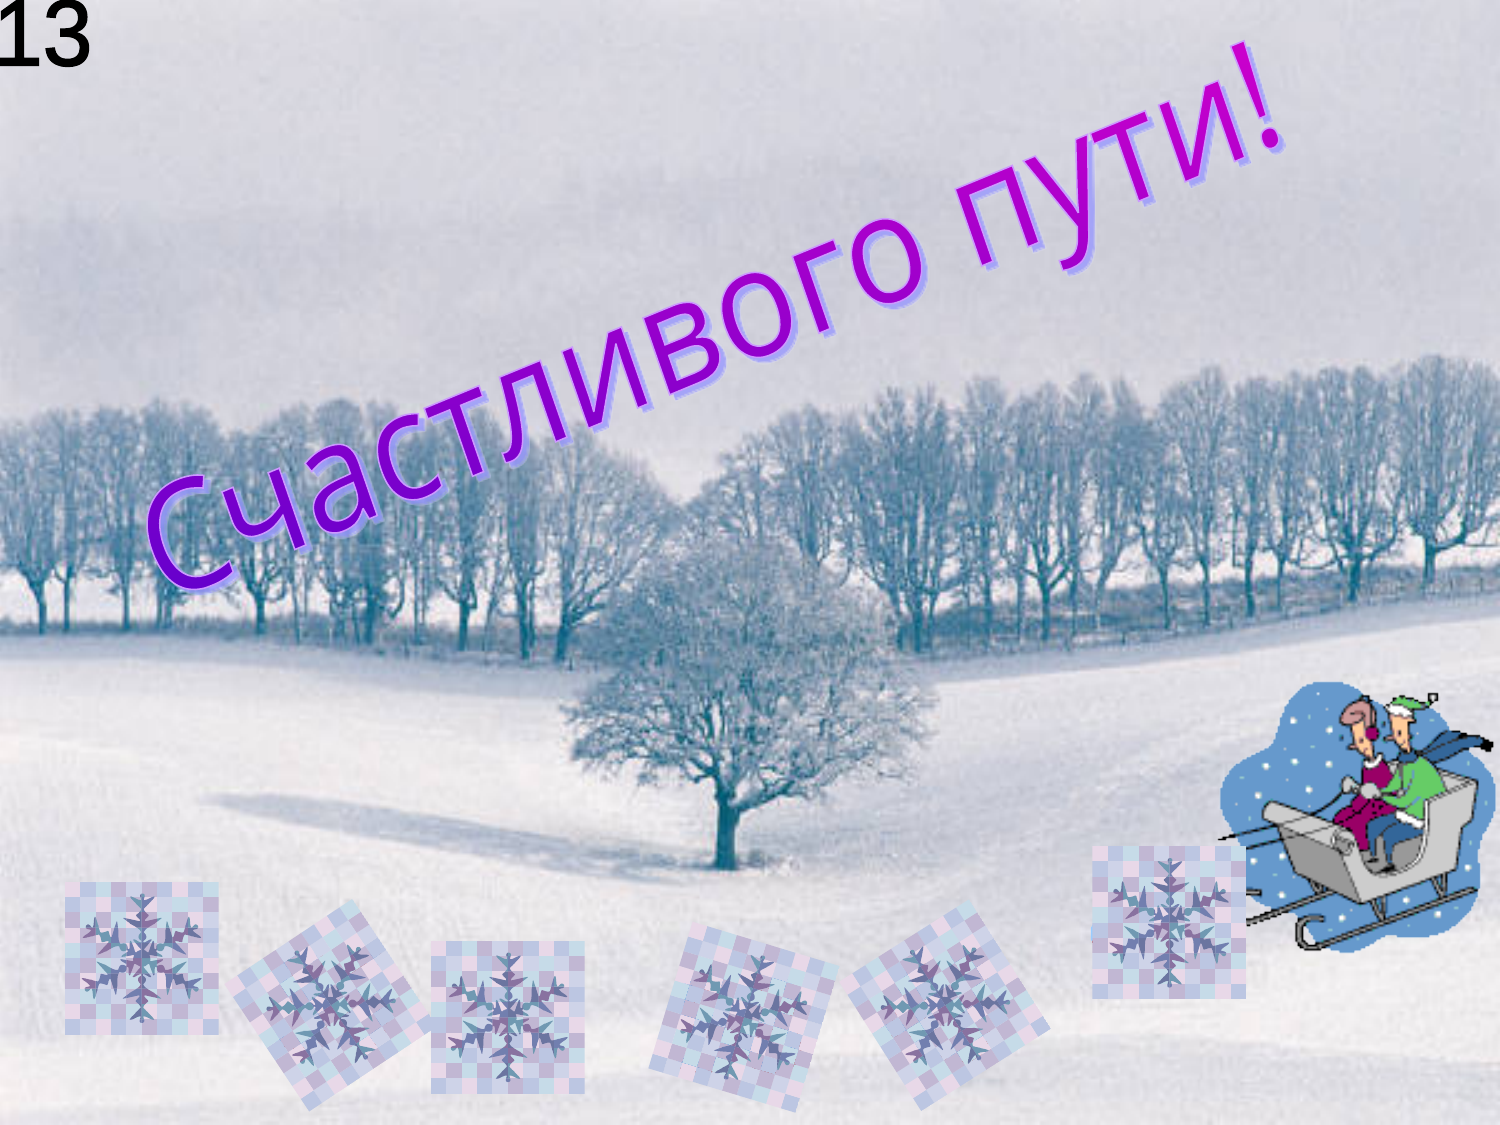

13
Счастливого пути!
49
67
56
43
93
58